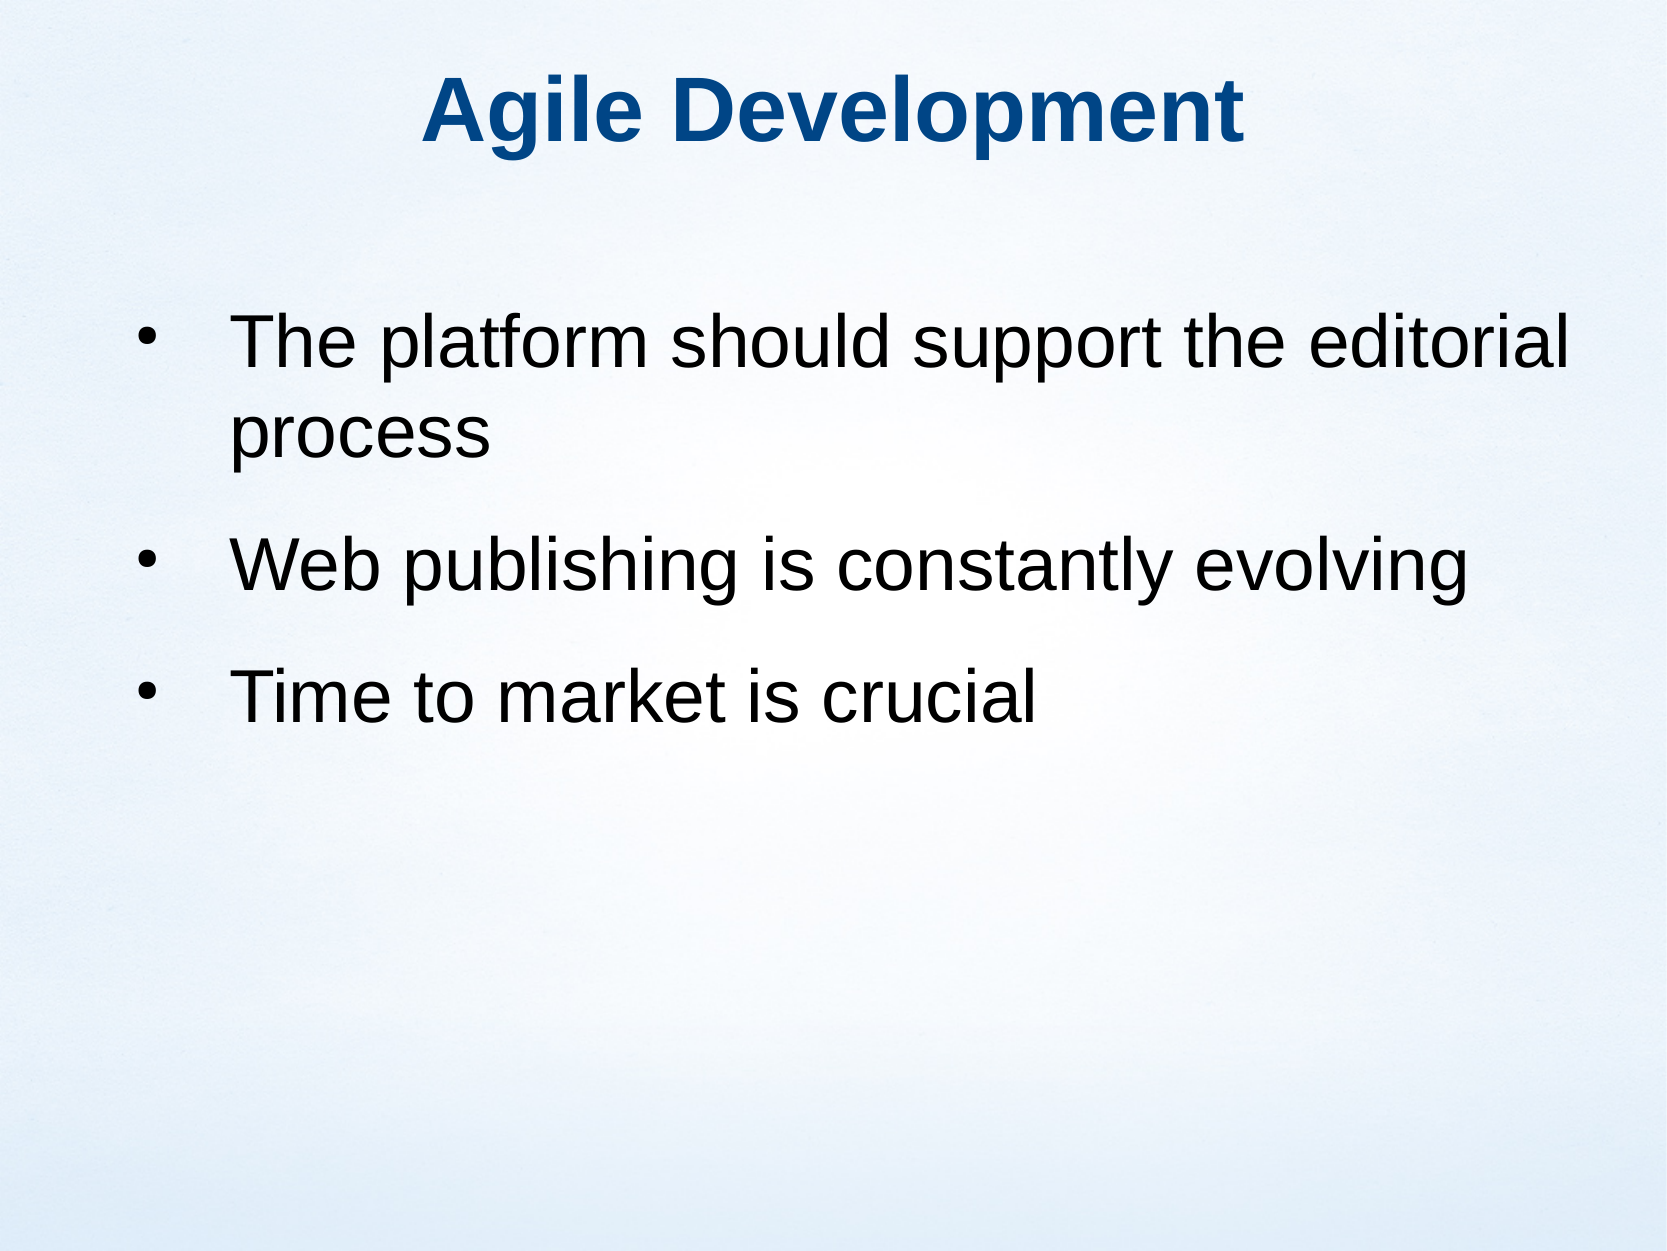

# Agile Development
The platform should support the editorial process
Web publishing is constantly evolving
Time to market is crucial